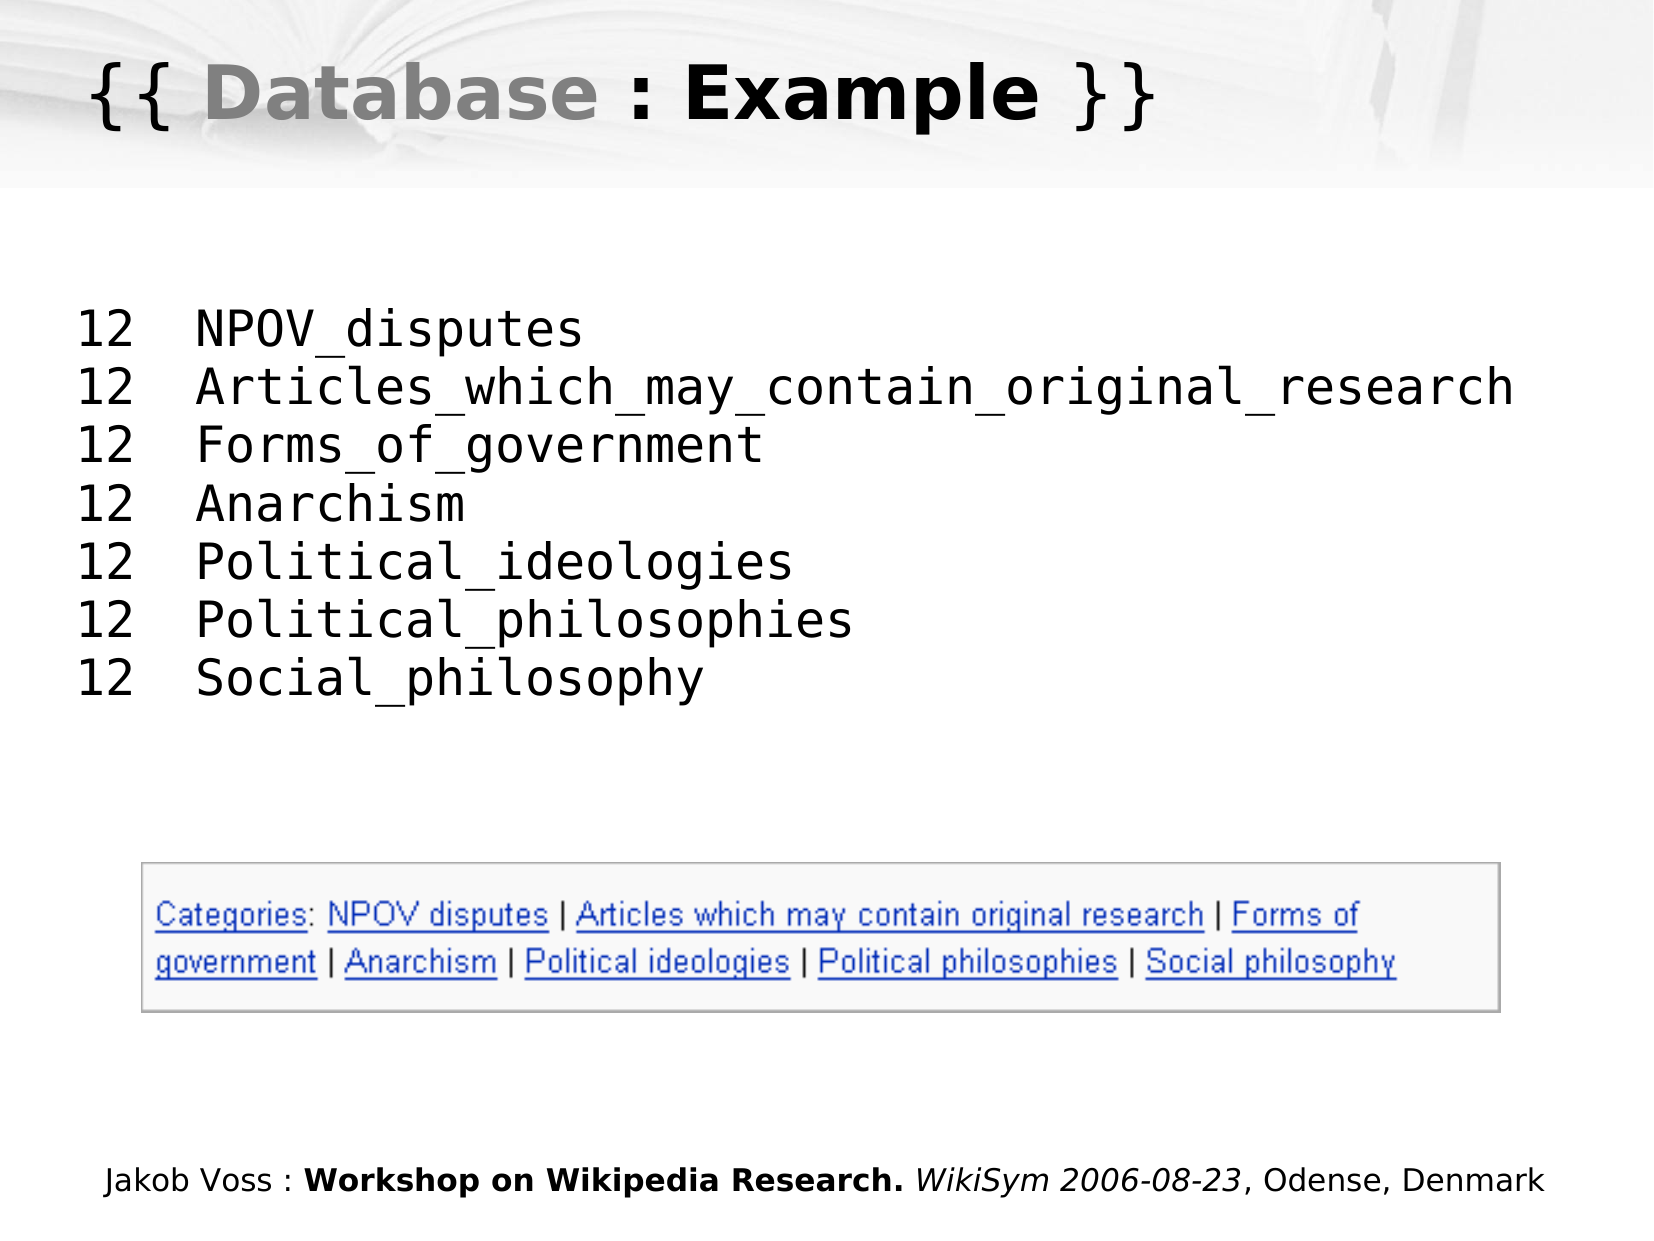

# {{ Database : Example }}
12 NPOV_disputes
12 Articles_which_may_contain_original_research
12 Forms_of_government
12 Anarchism
12 Political_ideologies
12 Political_philosophies
12 Social_philosophy